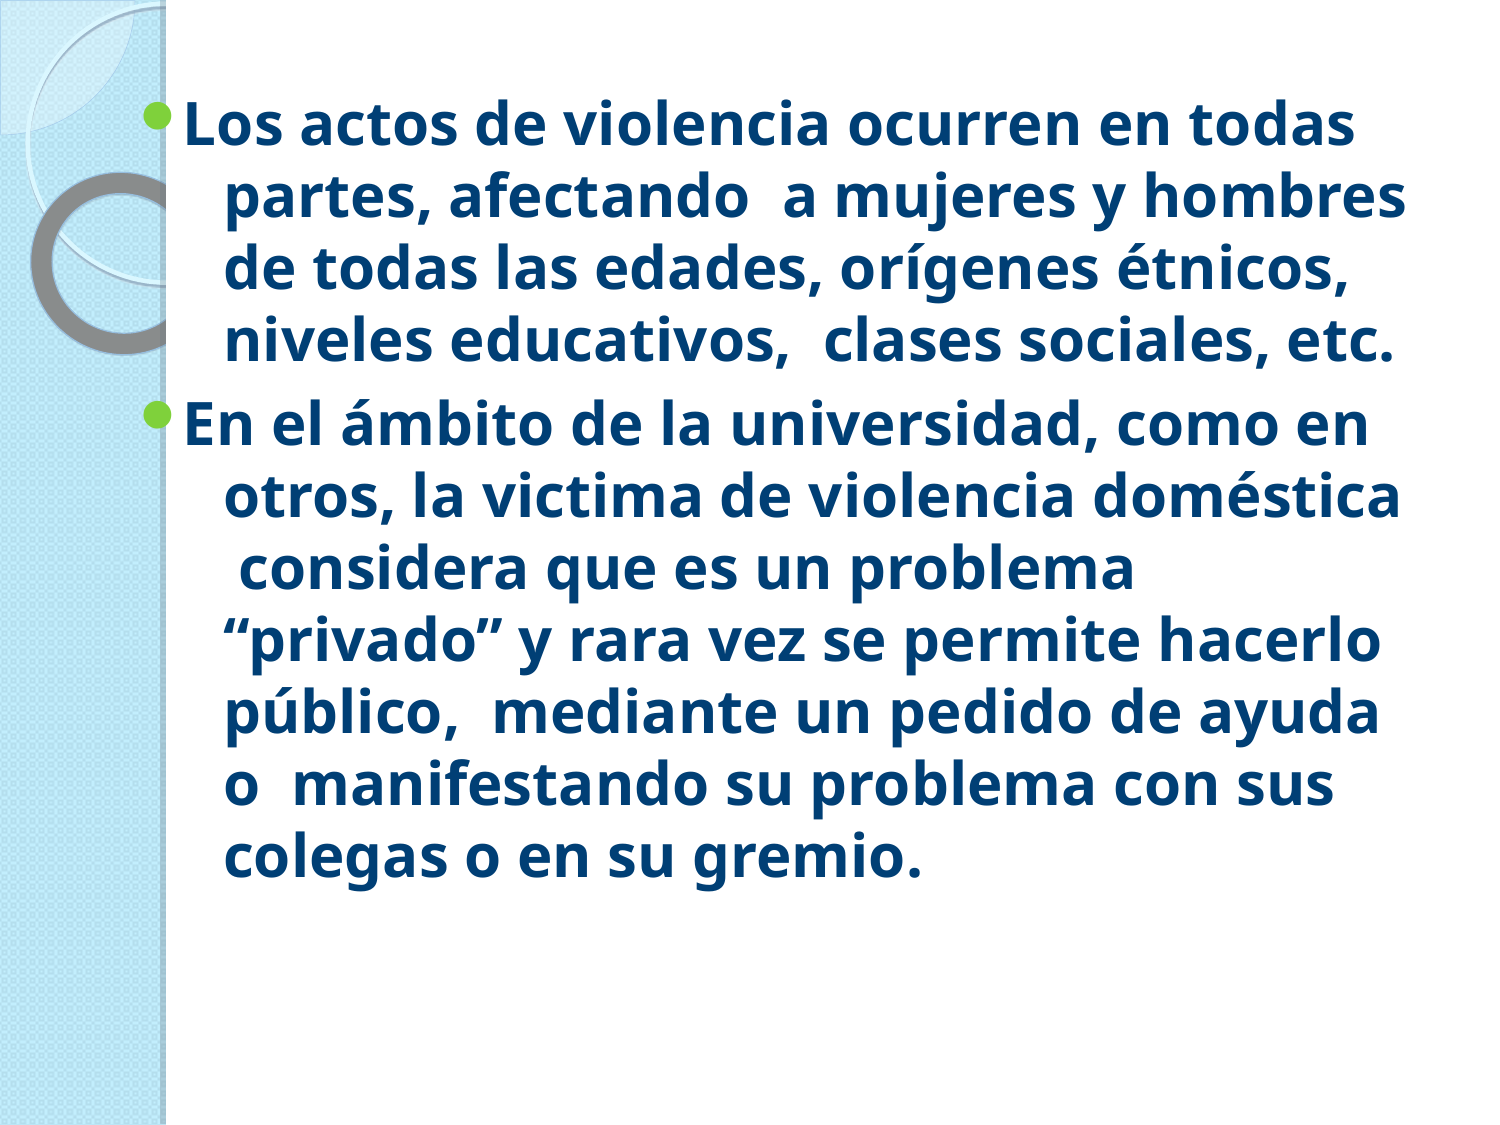

# Los actos de violencia ocurren en todas partes, afectando a mujeres y hombres de todas las edades, orígenes étnicos, niveles educativos, clases sociales, etc.
En el ámbito de la universidad, como en otros, la victima de violencia doméstica considera que es un problema “privado” y rara vez se permite hacerlo público, mediante un pedido de ayuda o manifestando su problema con sus colegas o en su gremio.